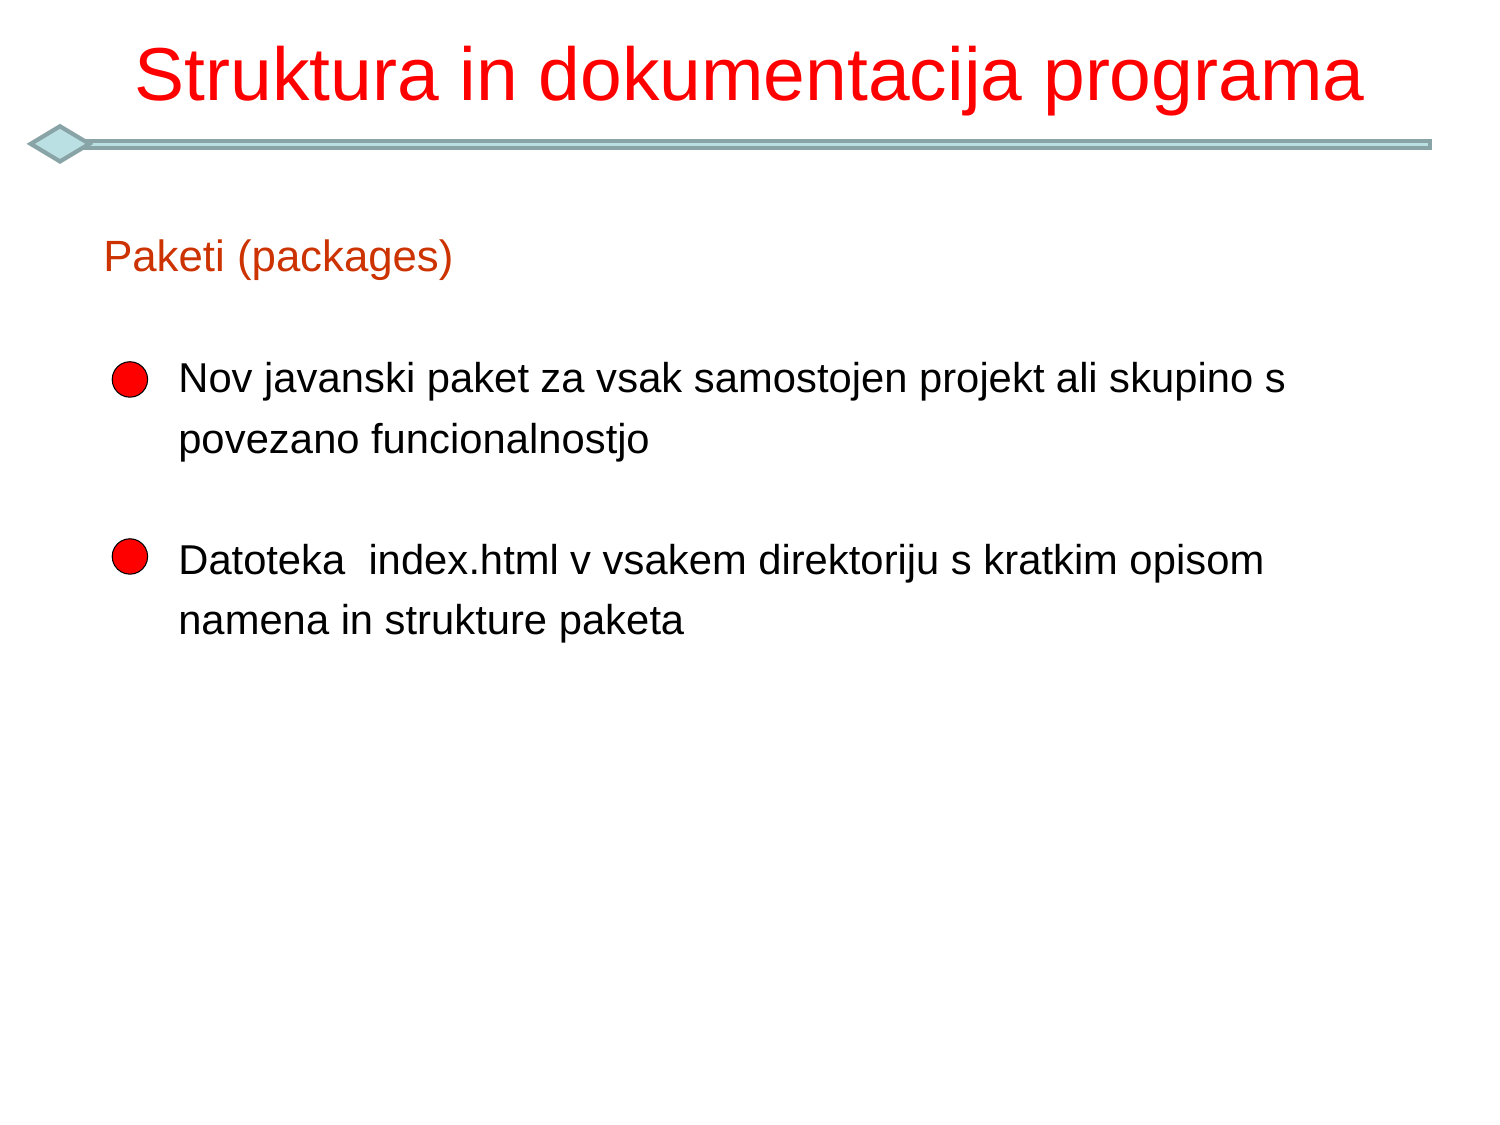

Struktura in dokumentacija programa
# Paketi (packages)
Nov javanski paket za vsak samostojen projekt ali skupino s
povezano funcionalnostjo
Datoteka index.html v vsakem direktoriju s kratkim opisom
namena in strukture paketa